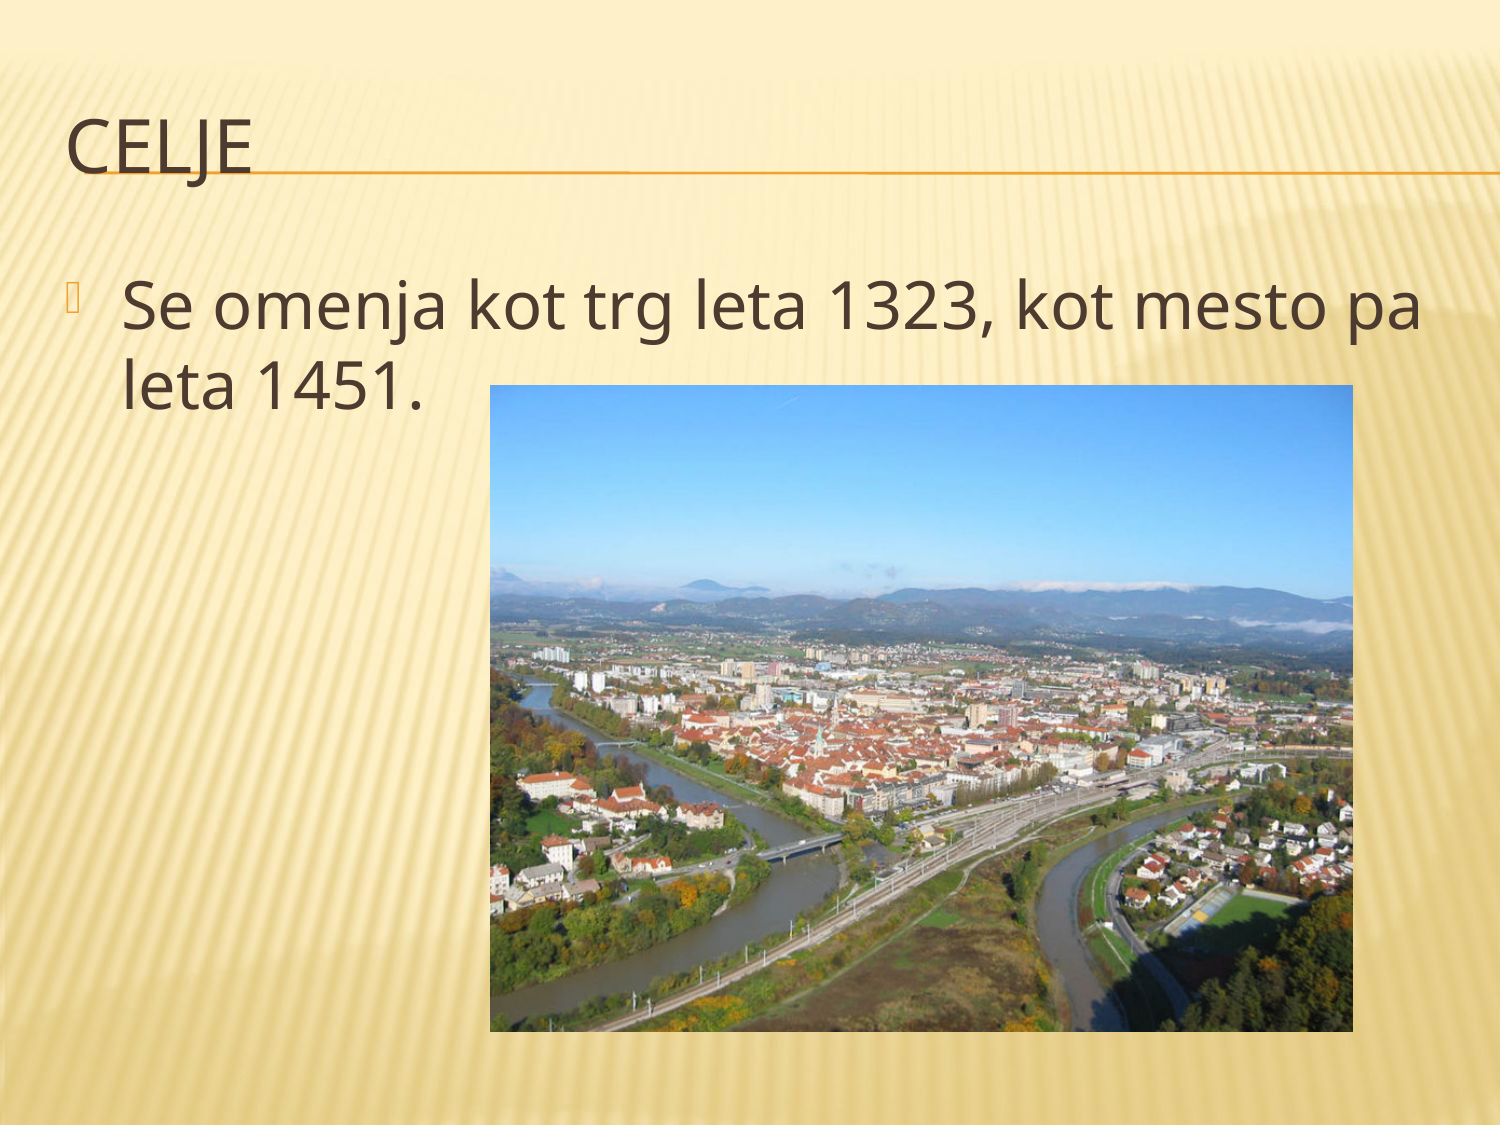

# CELJE
Se omenja kot trg leta 1323, kot mesto pa leta 1451.